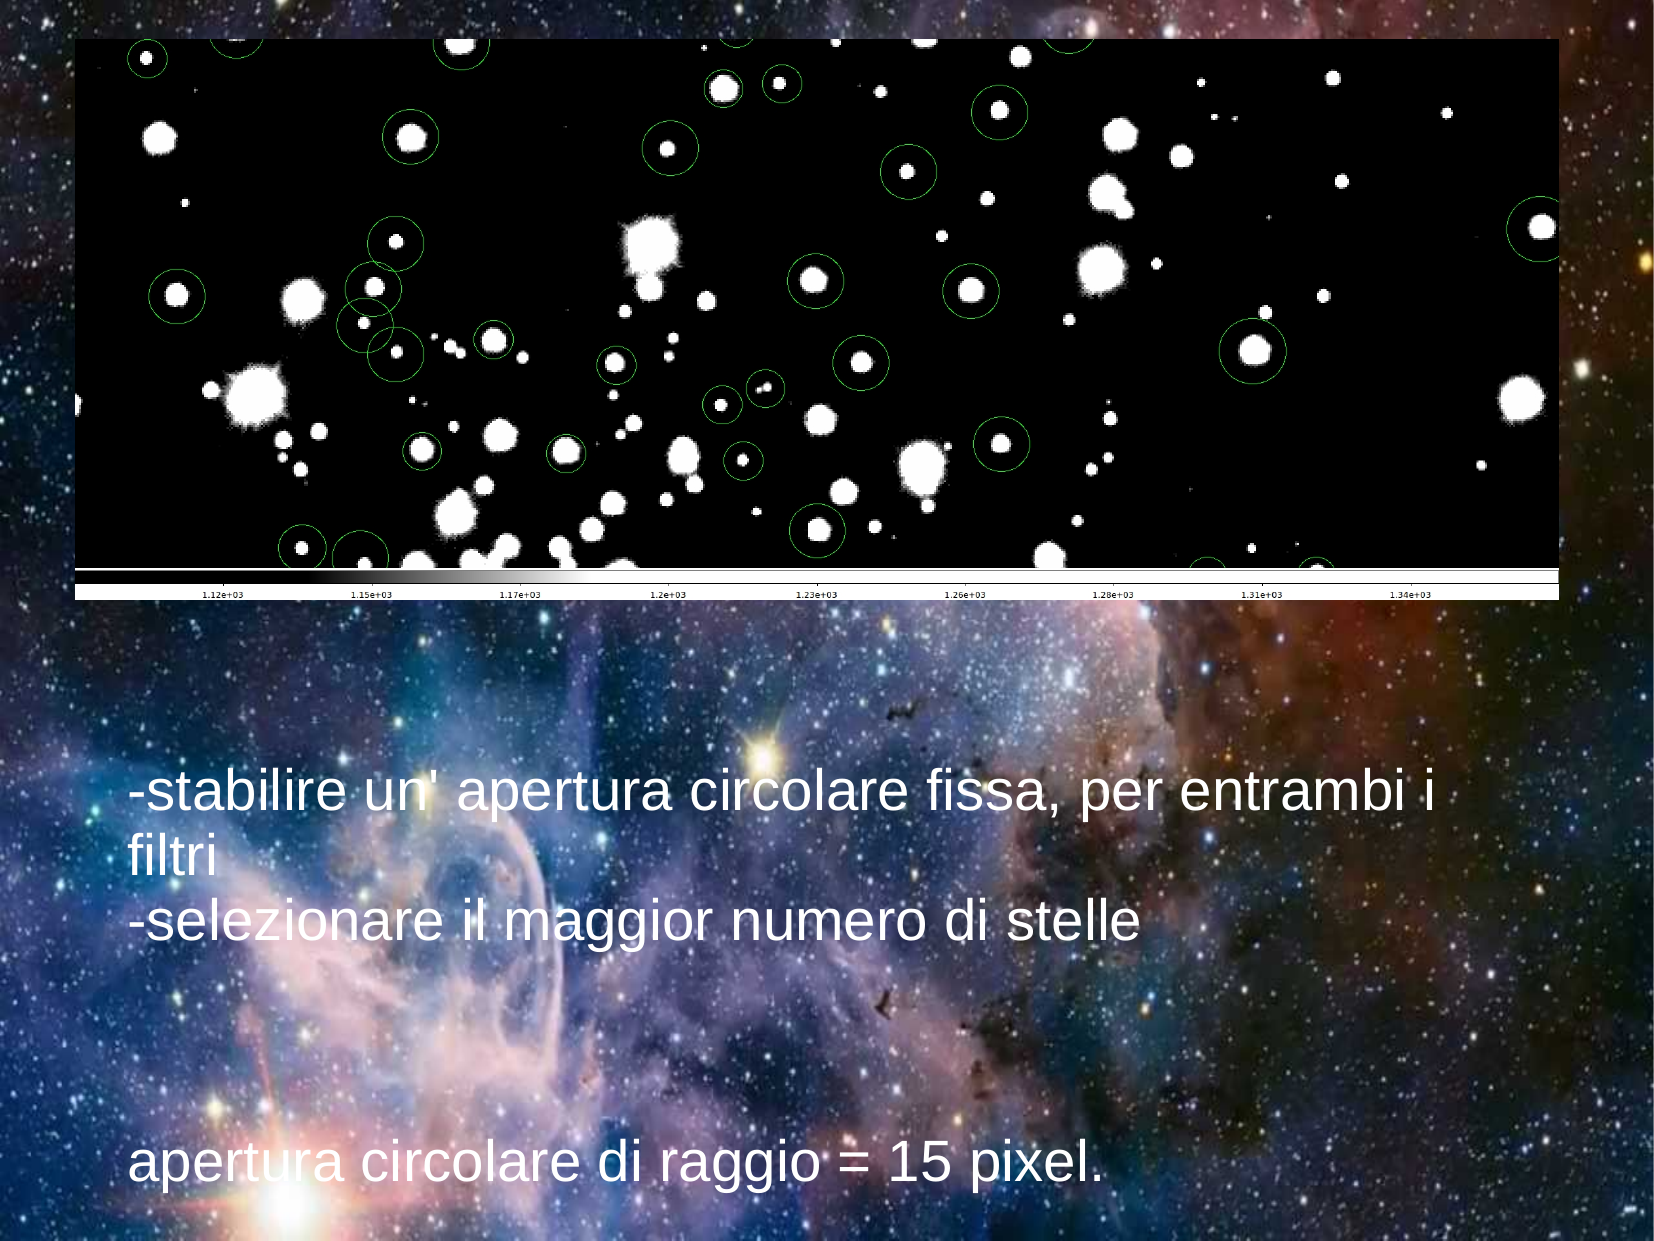

-stabilire un' apertura circolare fissa, per entrambi i filtri
-selezionare il maggior numero di stelle
apertura circolare di raggio = 15 pixel.